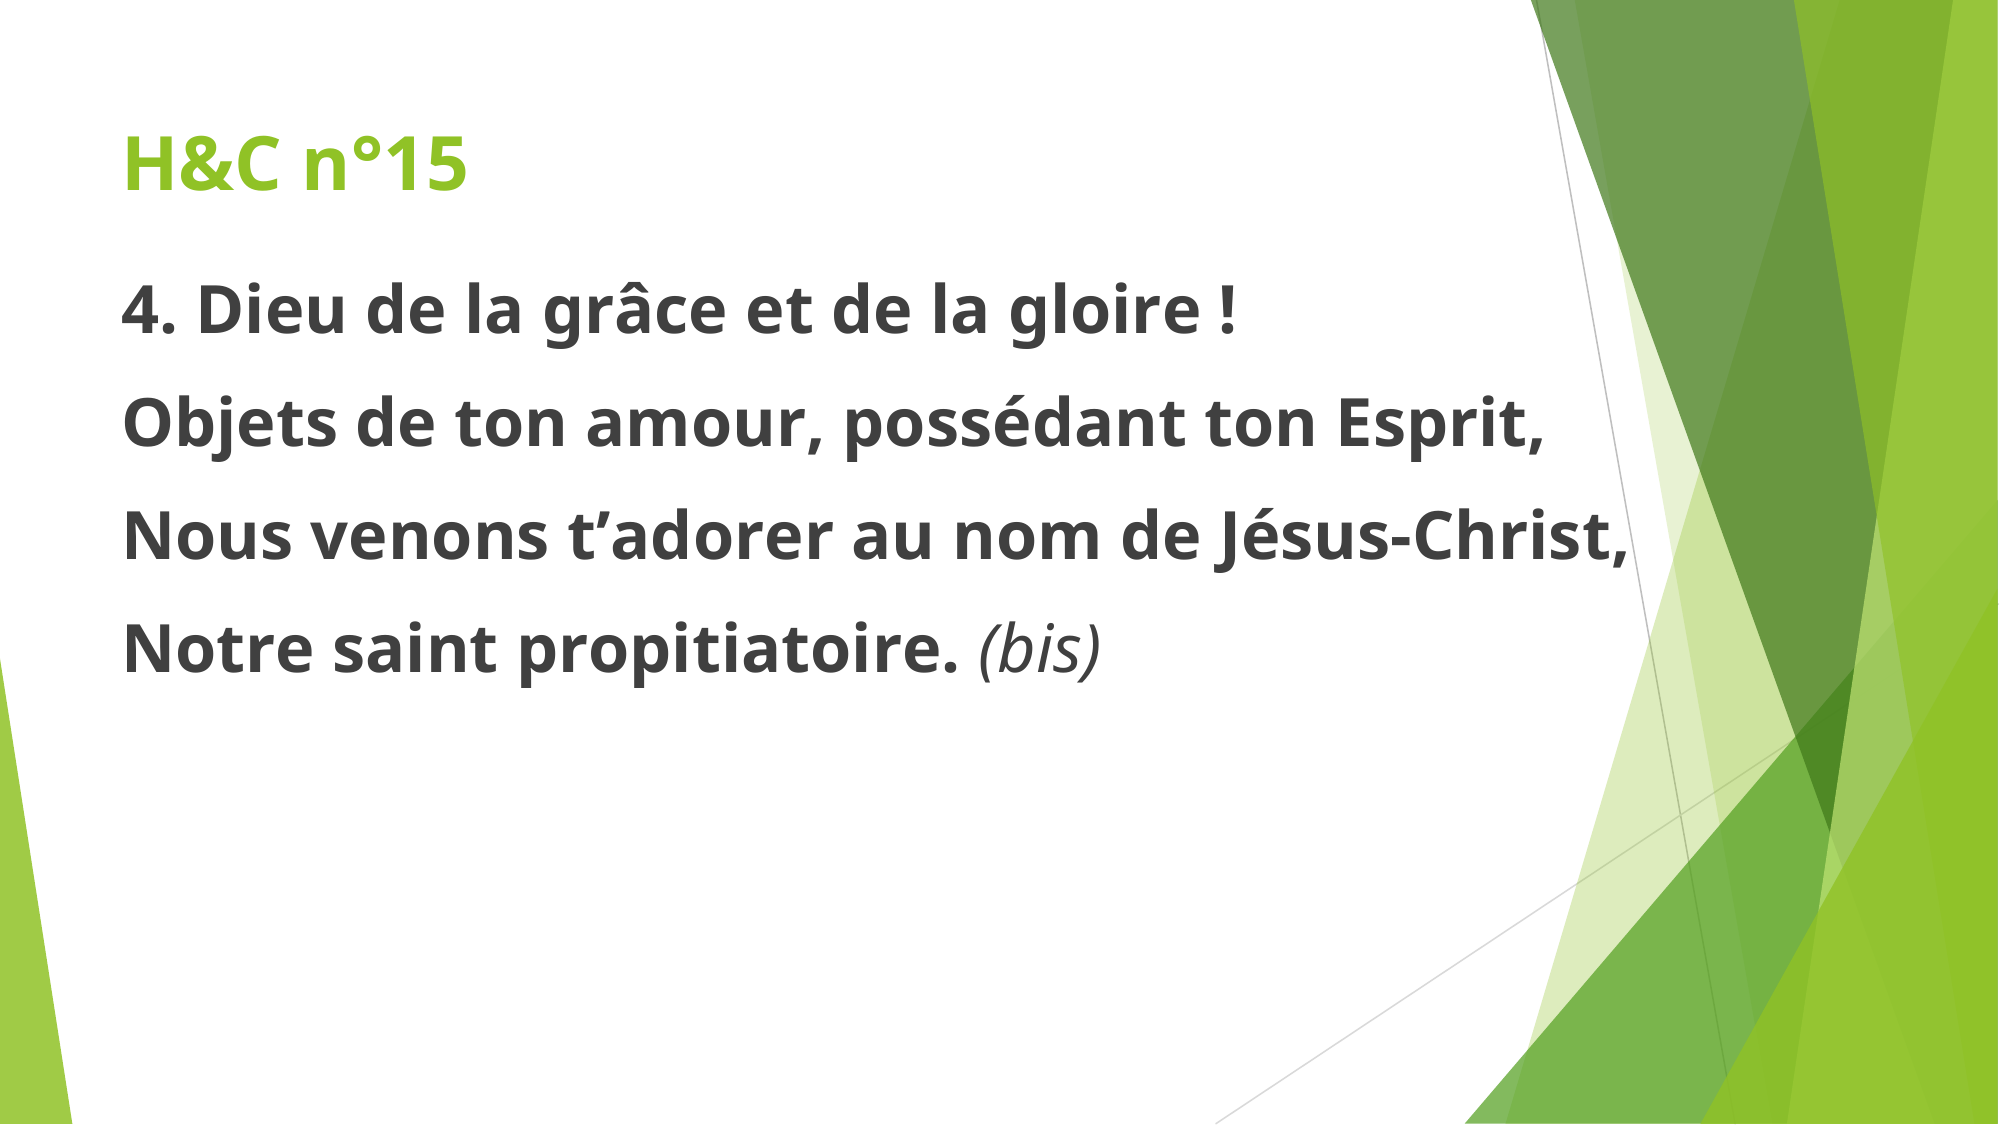

H&C n°15
4. Dieu de la grâce et de la gloire !
Objets de ton amour, possédant ton Esprit,
Nous venons t’adorer au nom de Jésus-Christ,
Notre saint propitiatoire. (bis)